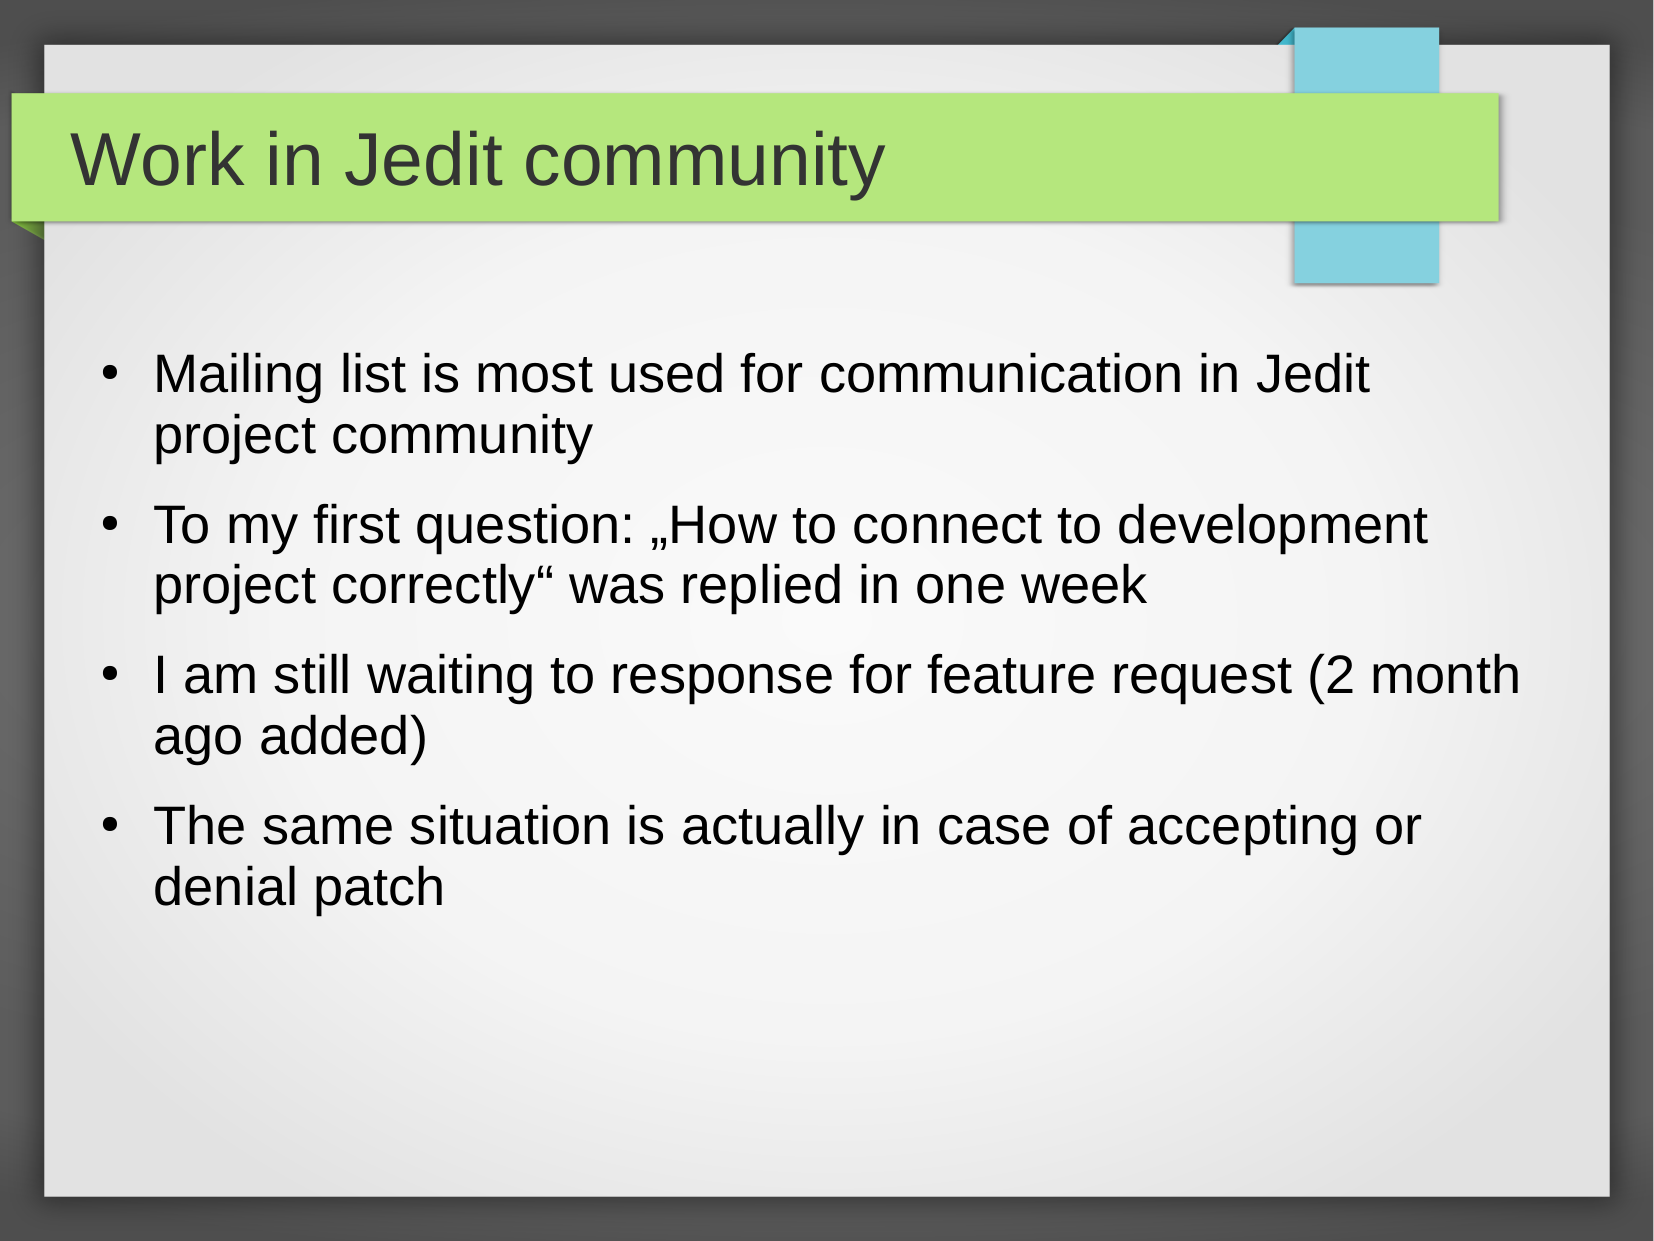

# Work in Jedit community
Mailing list is most used for communication in Jedit project community
To my first question: „How to connect to development project correctly“ was replied in one week
I am still waiting to response for feature request (2 month ago added)
The same situation is actually in case of accepting or denial patch